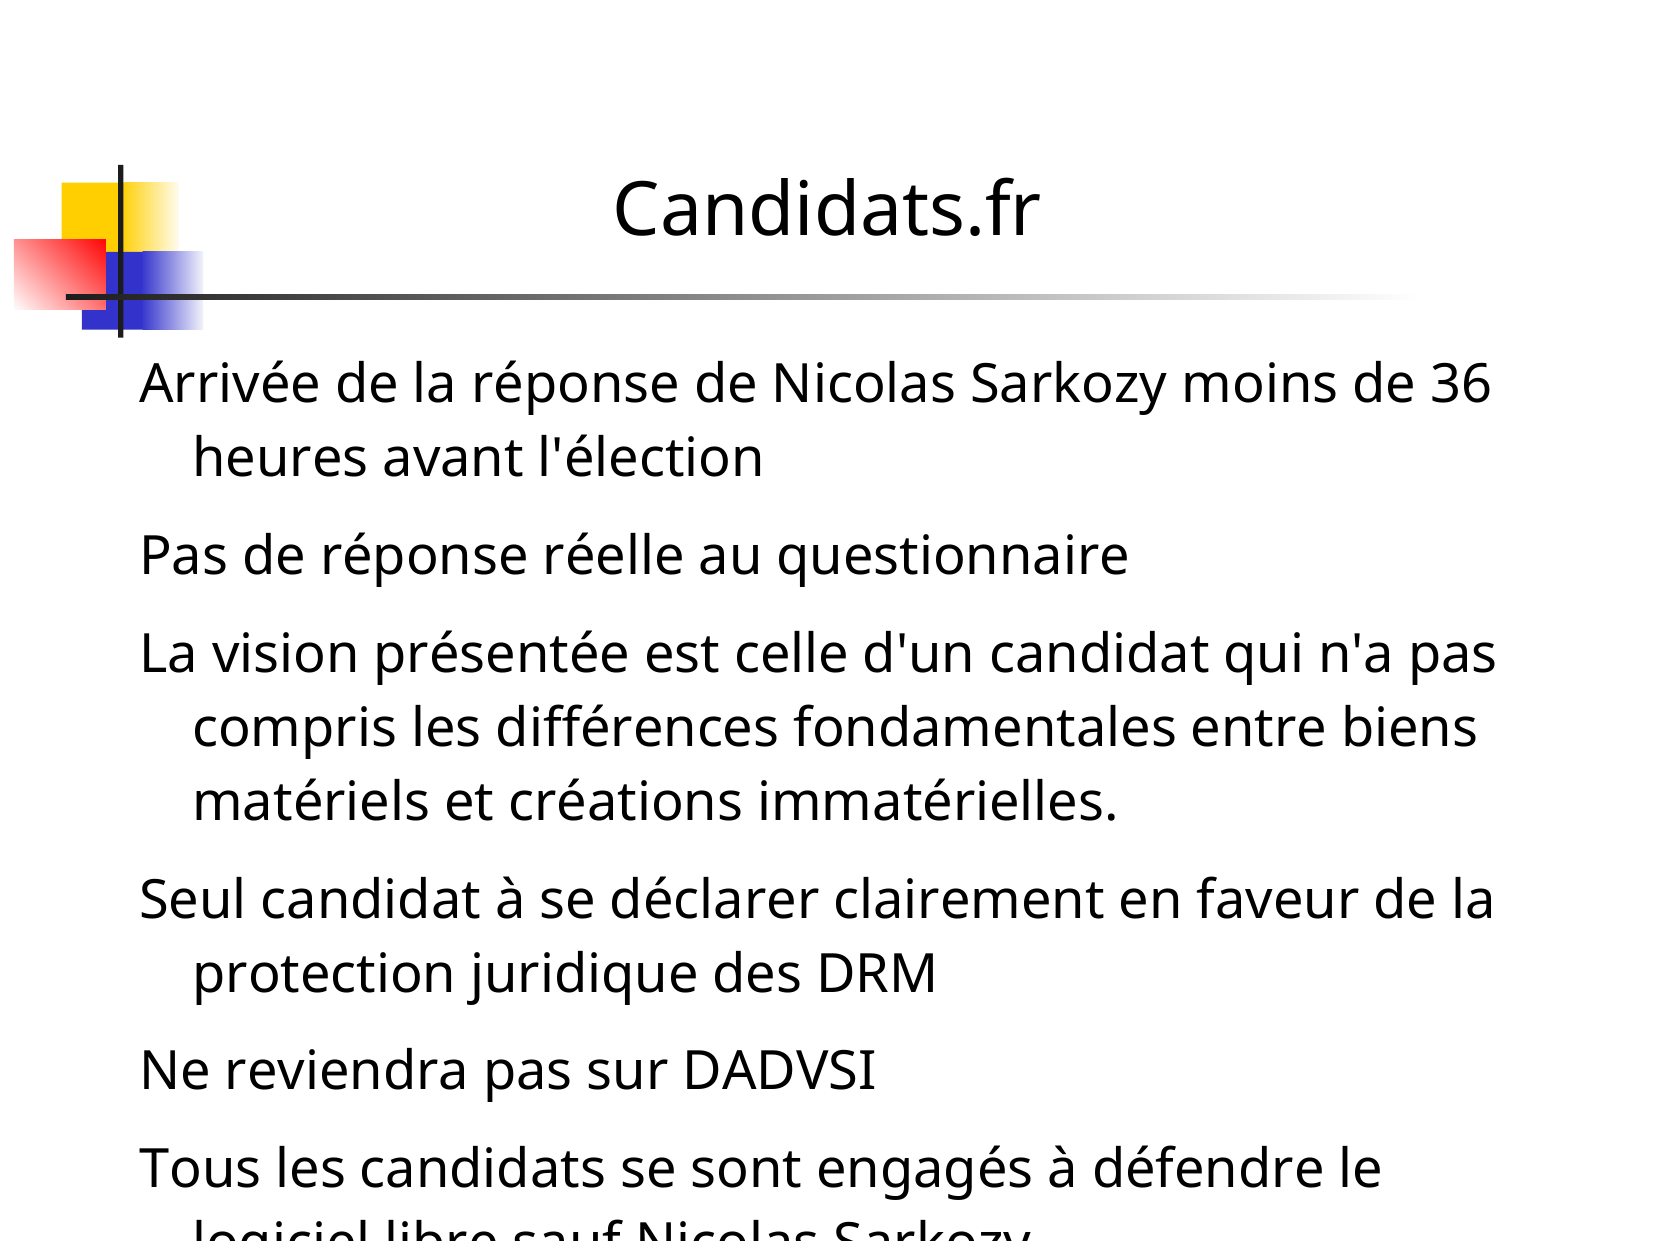

# Candidats.fr
Arrivée de la réponse de Nicolas Sarkozy moins de 36 heures avant l'élection
Pas de réponse réelle au questionnaire
La vision présentée est celle d'un candidat qui n'a pas compris les différences fondamentales entre biens matériels et créations immatérielles.
Seul candidat à se déclarer clairement en faveur de la protection juridique des DRM
Ne reviendra pas sur DADVSI
Tous les candidats se sont engagés à défendre le logiciel libre sauf Nicolas Sarkozy